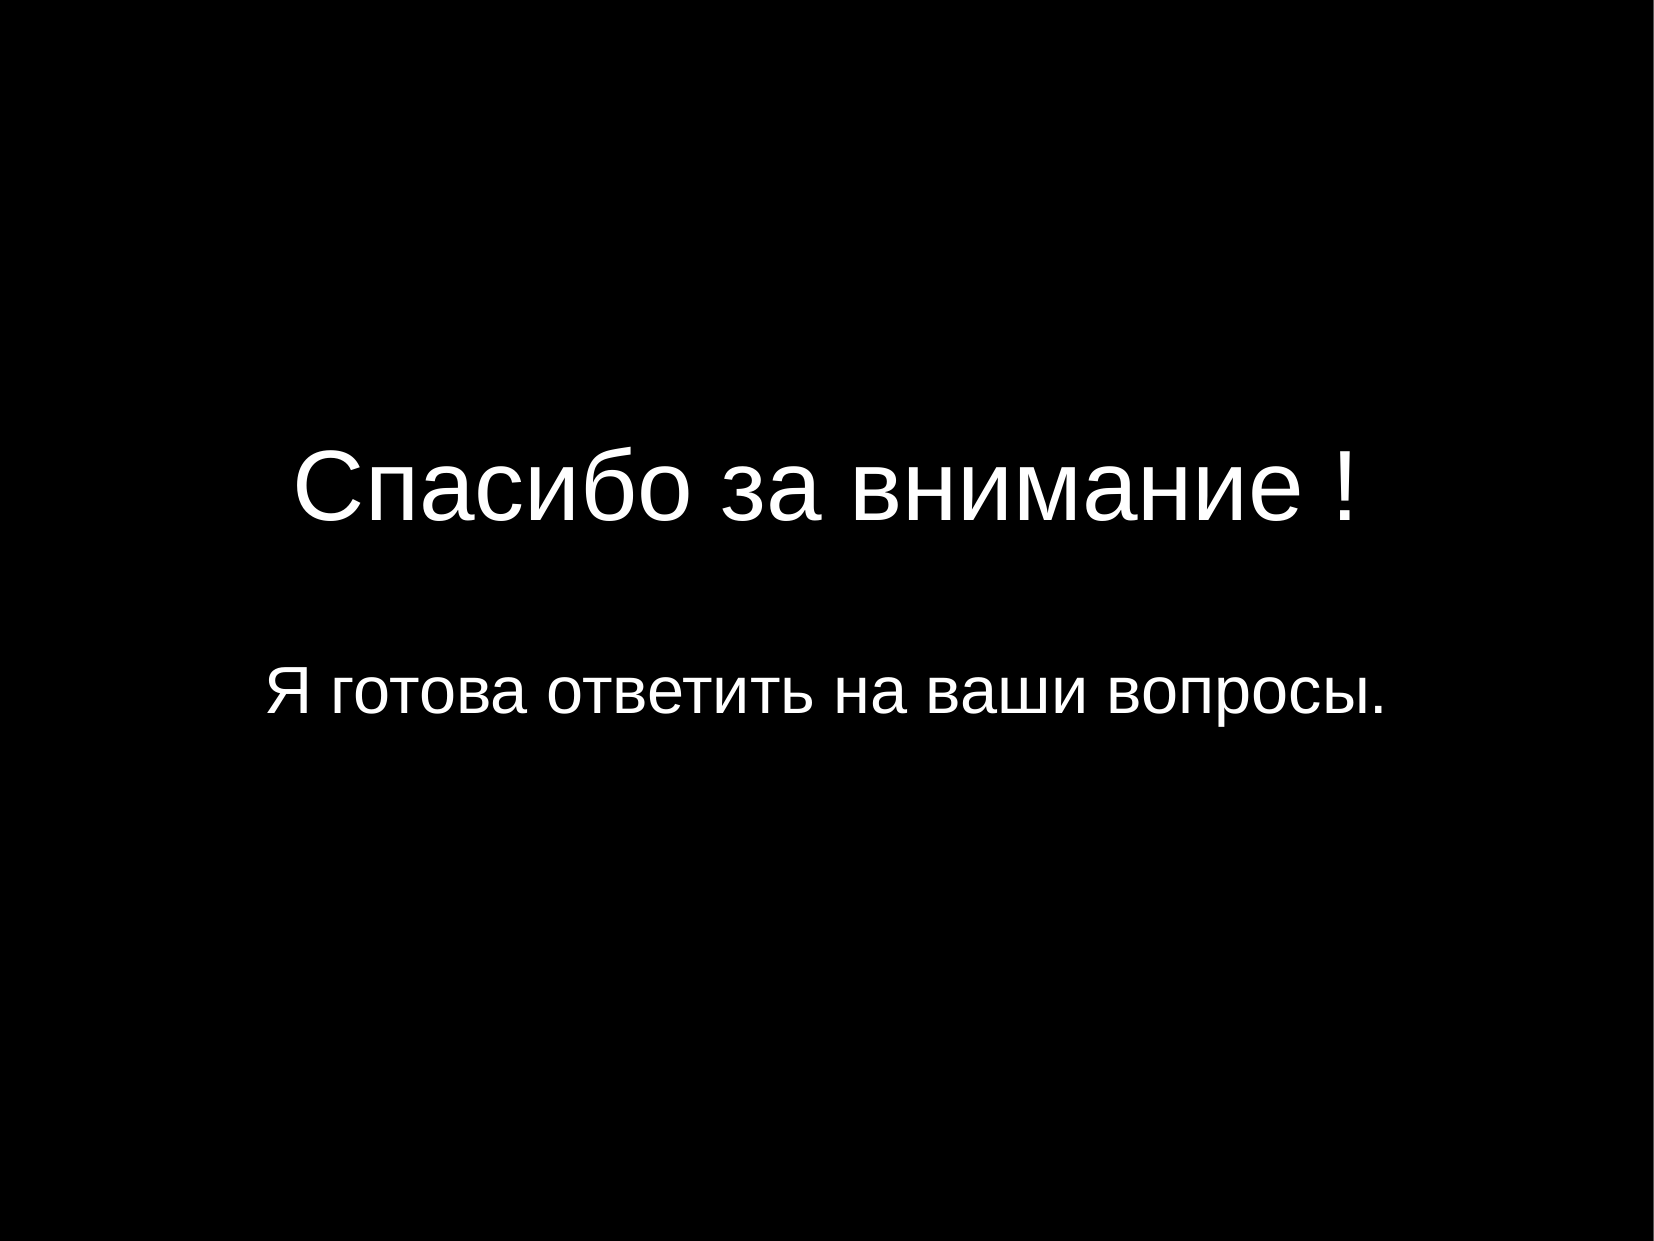

# Спасибо за внимание !
Я готова ответить на ваши вопросы.